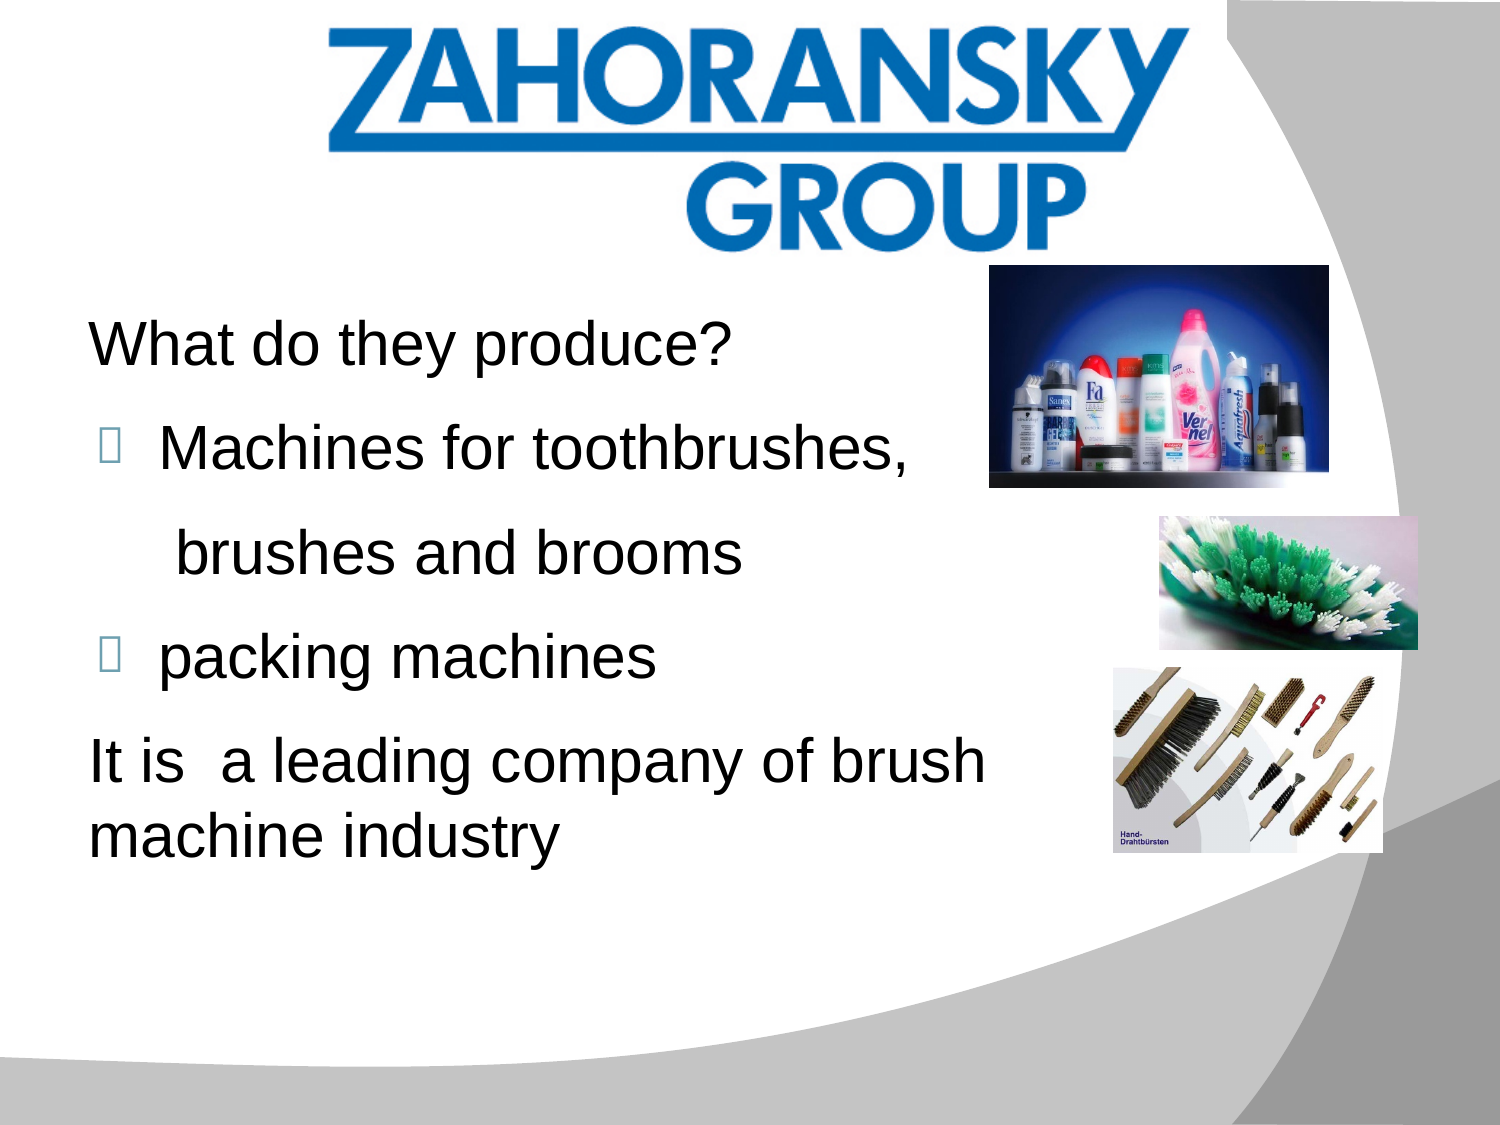

# What do they produce?
Machines for toothbrushes,
 brushes and brooms
packing machines
It is a leading company of brush machine industry